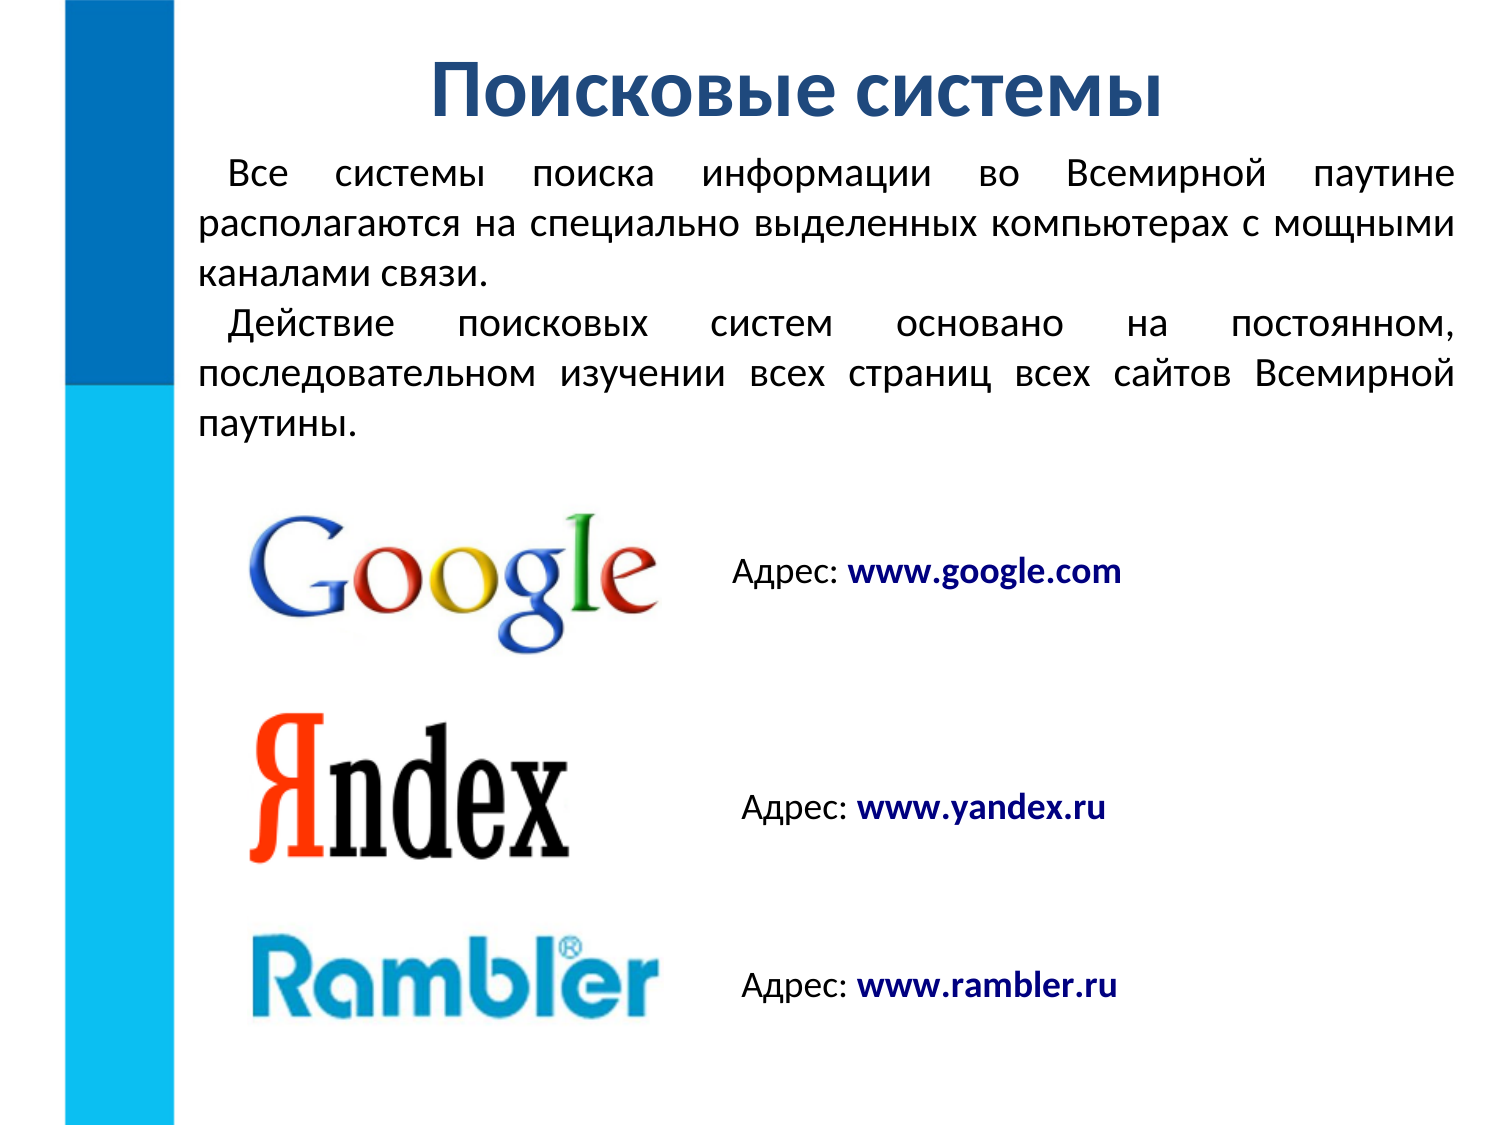

Поисковые системы
Все системы поиска информации во Всемирной паутине располагаются на специально выделенных компьютерах с мощными каналами связи.
Действие поисковых систем основано на постоянном, последовательном изучении всех страниц всех сайтов Всемирной паутины.
Адрес: www.google.com
Адрес: www.yandex.ru
Адрес: www.rambler.ru